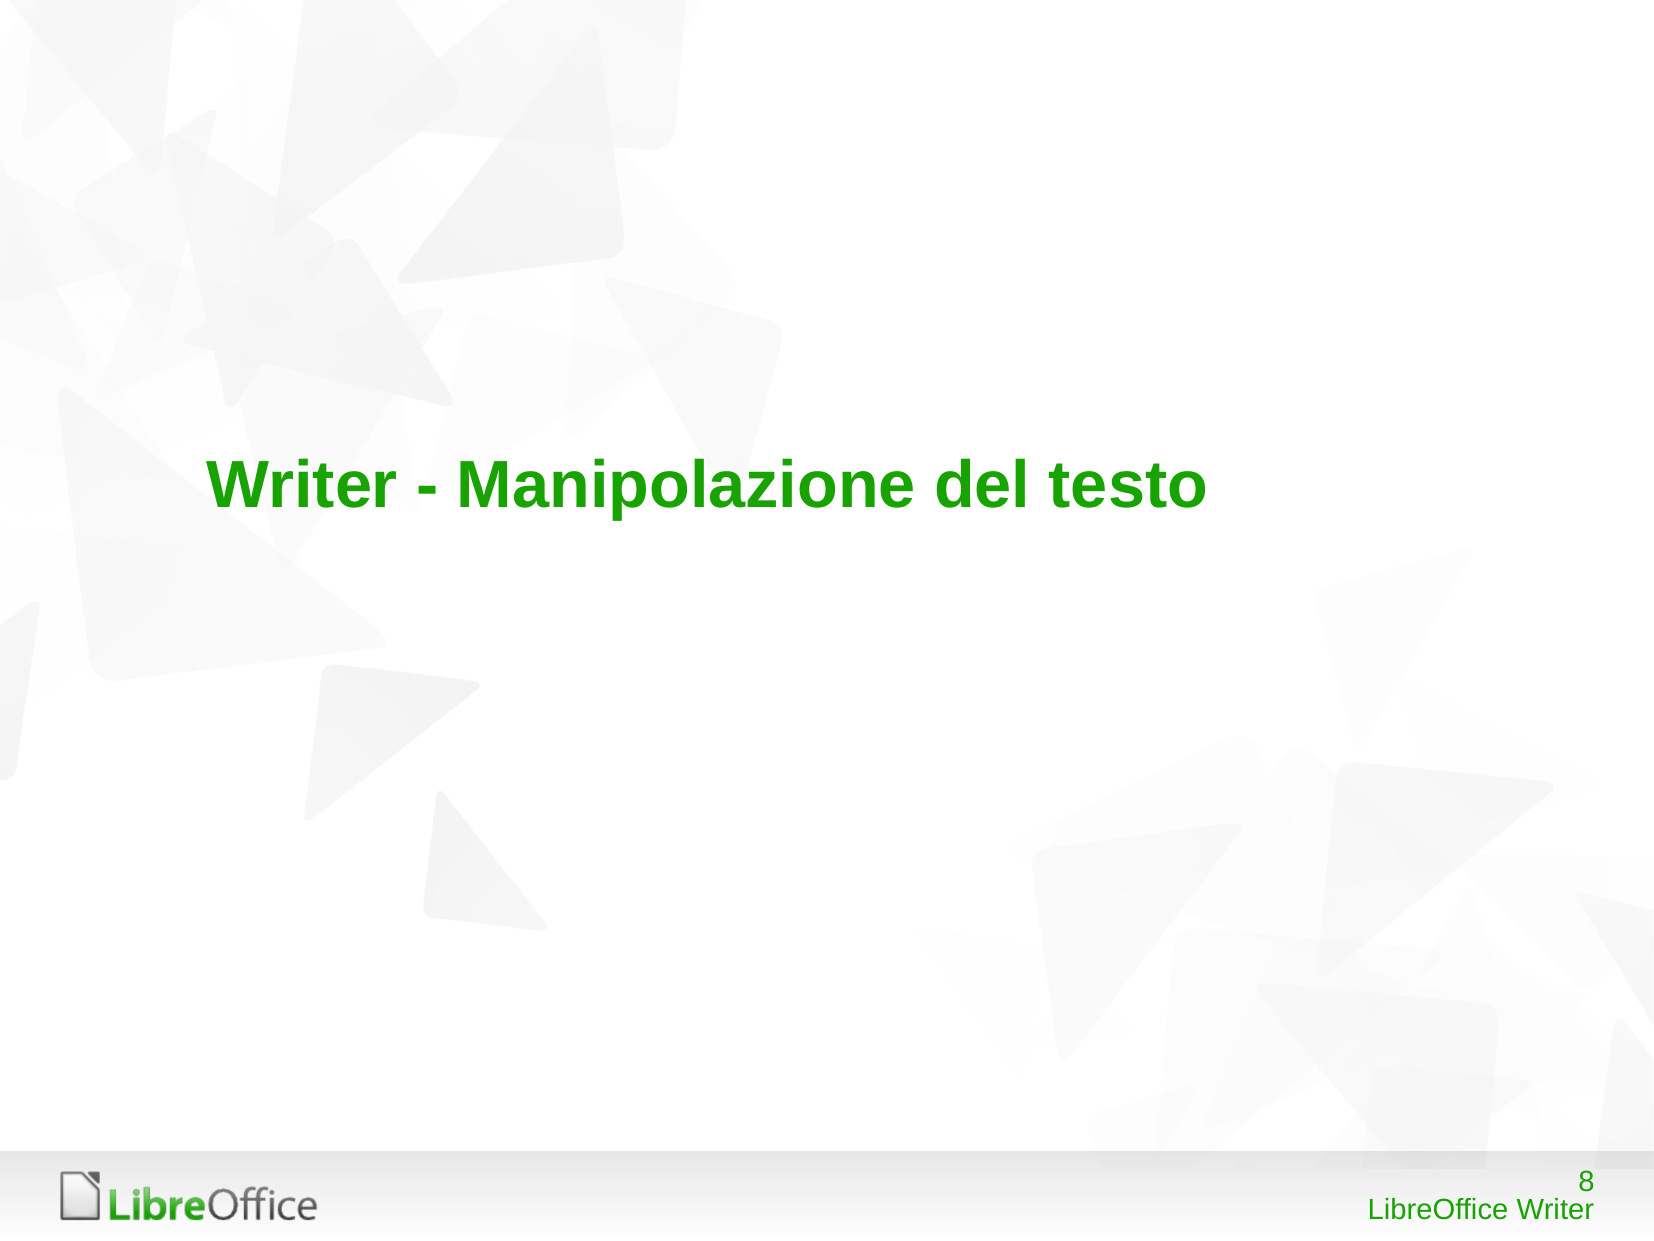

# Writer - Manipolazione del testo
8
LibreOffice Writer